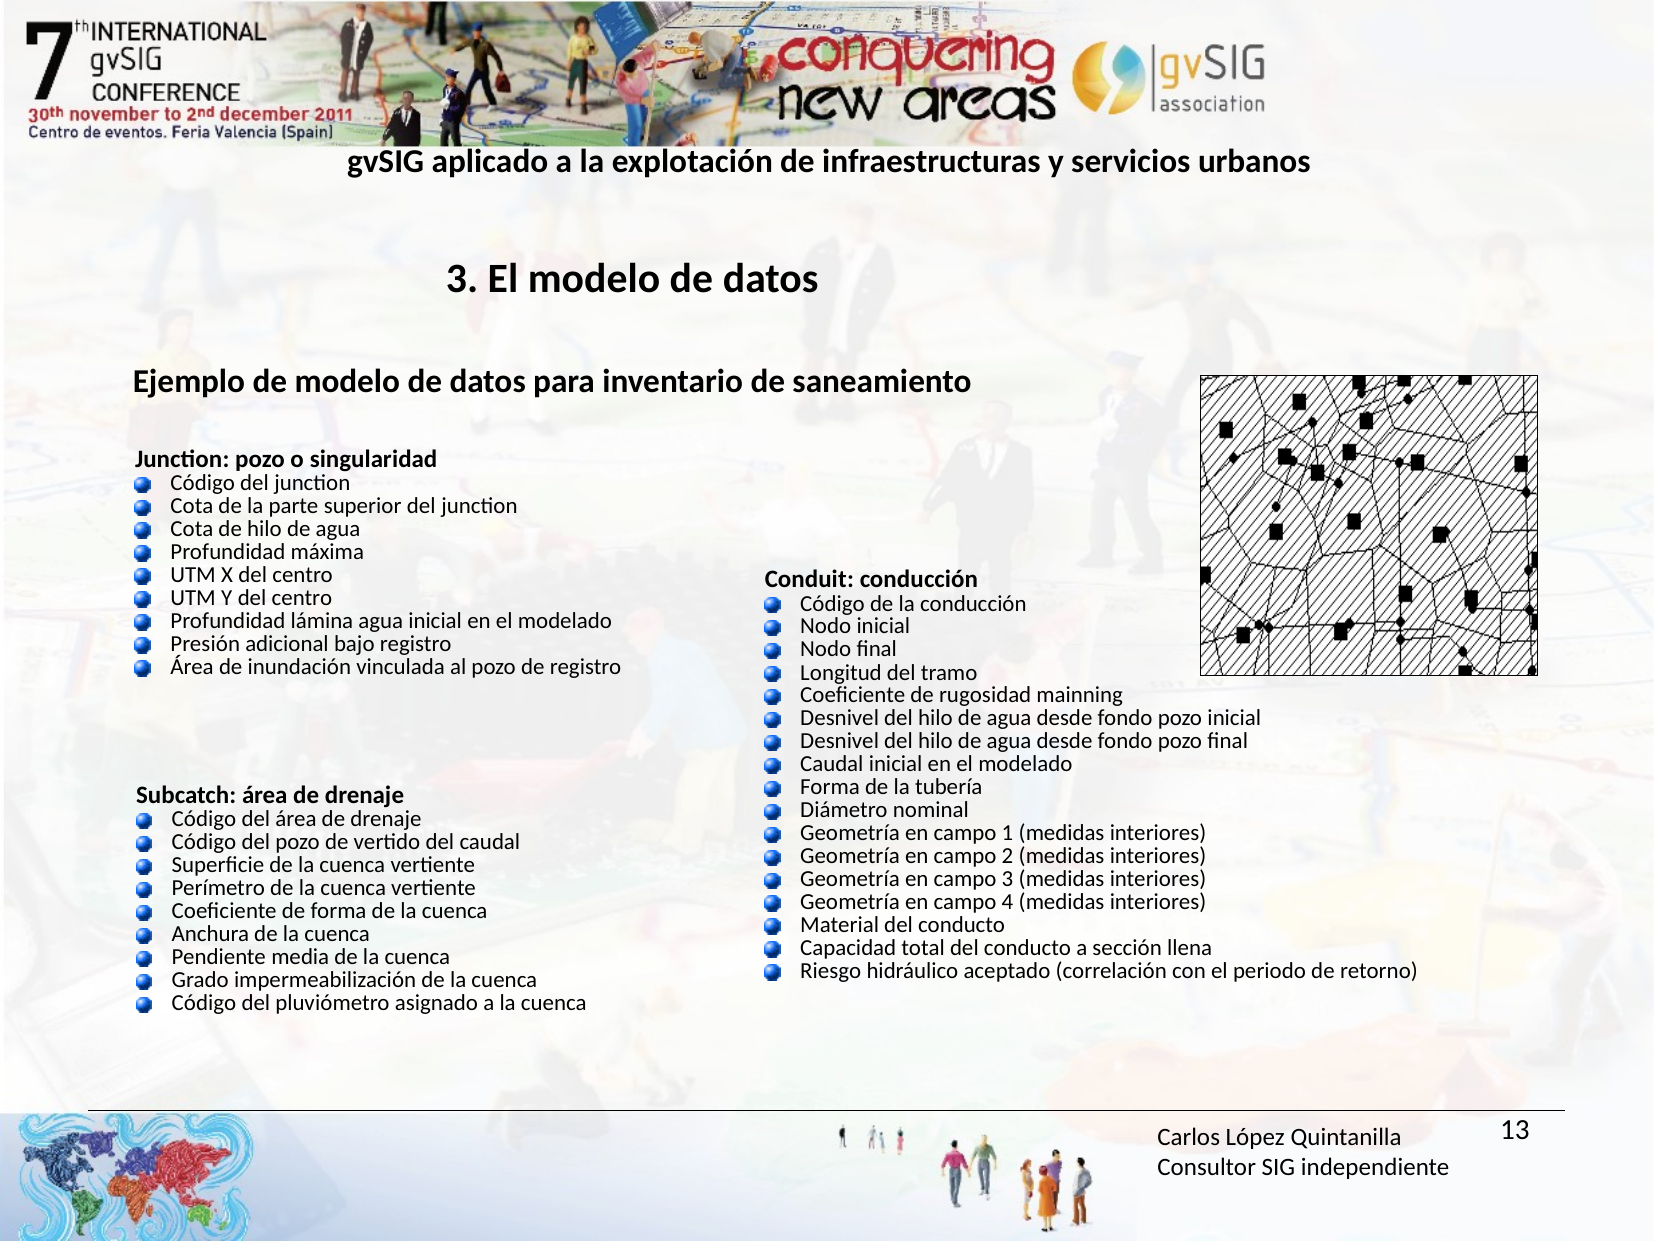

# gvSIG aplicado a la explotación de infraestructuras y servicios urbanos
3. El modelo de datos
Ejemplo de modelo de datos para inventario de saneamiento
Junction: pozo o singularidad
Código del junction
Cota de la parte superior del junction
Cota de hilo de agua
Profundidad máxima
UTM X del centro
UTM Y del centro
Profundidad lámina agua inicial en el modelado
Presión adicional bajo registro
Área de inundación vinculada al pozo de registro
Conduit: conducción
Código de la conducción
Nodo inicial
Nodo final
Longitud del tramo
Coeficiente de rugosidad mainning
Desnivel del hilo de agua desde fondo pozo inicial
Desnivel del hilo de agua desde fondo pozo final
Caudal inicial en el modelado
Forma de la tubería
Diámetro nominal
Geometría en campo 1 (medidas interiores)
Geometría en campo 2 (medidas interiores)
Geometría en campo 3 (medidas interiores)
Geometría en campo 4 (medidas interiores)
Material del conducto
Capacidad total del conducto a sección llena
Riesgo hidráulico aceptado (correlación con el periodo de retorno)
Subcatch: área de drenaje
Código del área de drenaje
Código del pozo de vertido del caudal
Superficie de la cuenca vertiente
Perímetro de la cuenca vertiente
Coeficiente de forma de la cuenca
Anchura de la cuenca
Pendiente media de la cuenca
Grado impermeabilización de la cuenca
Código del pluviómetro asignado a la cuenca
Carlos López Quintanilla
Consultor SIG independiente